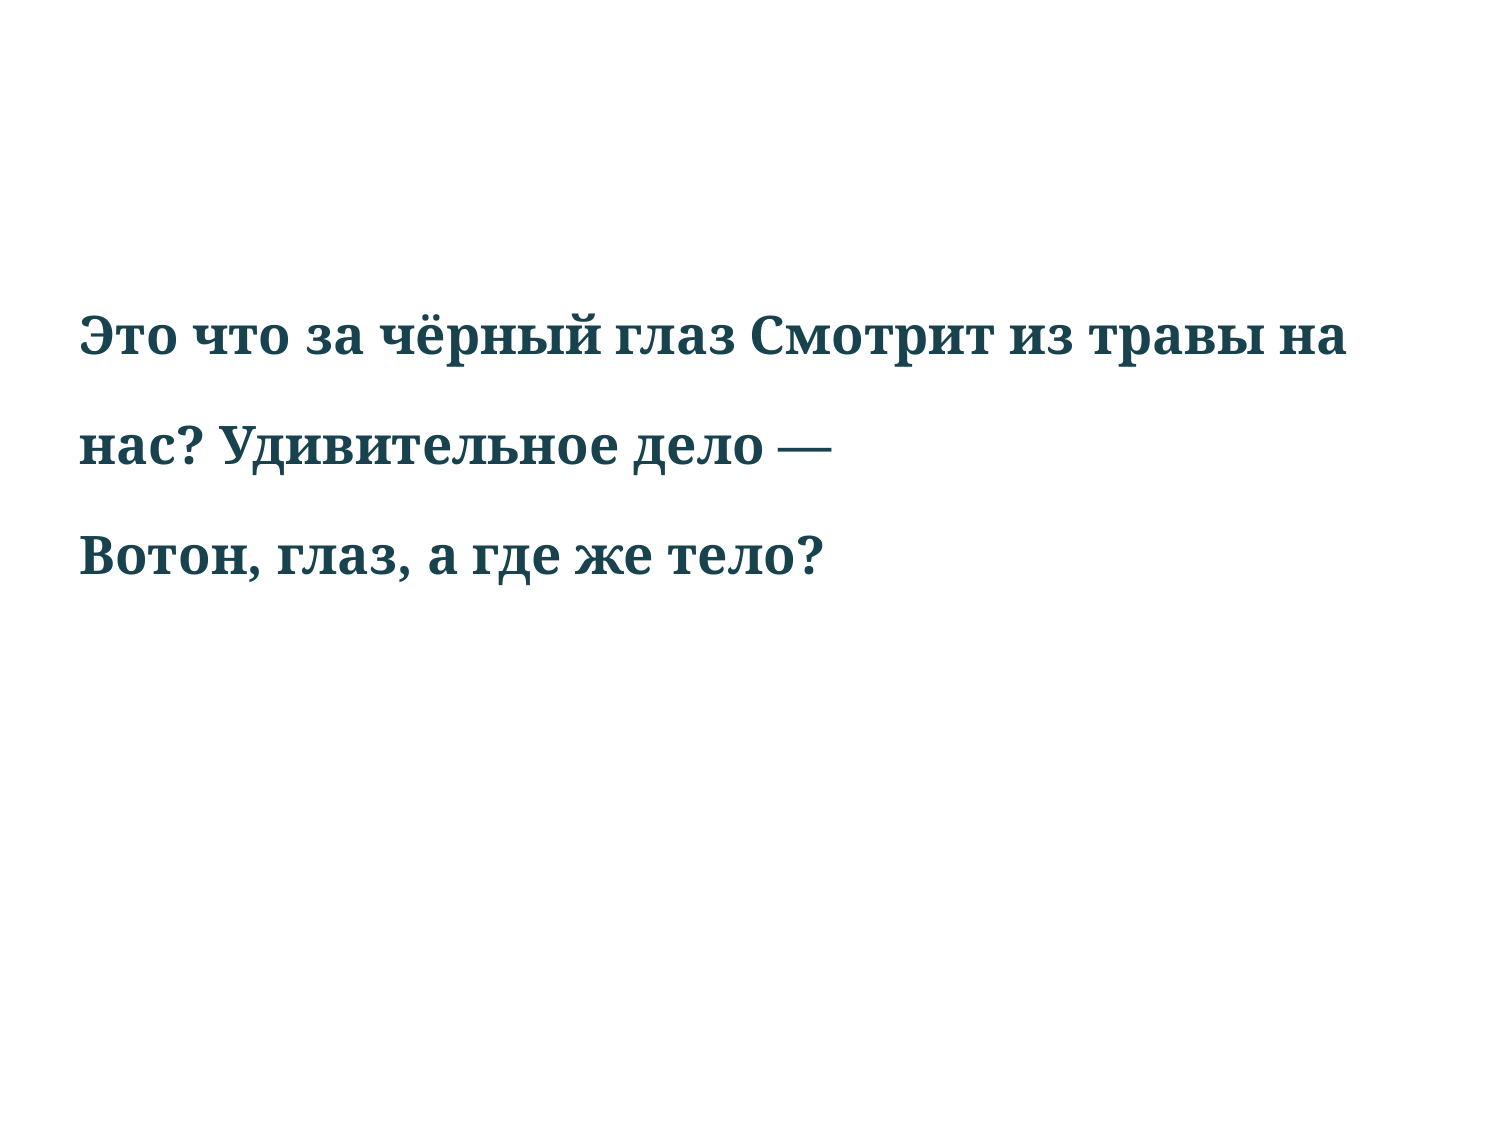

Это что за чёрный глаз Смотрит из травы на нас? Удивительное дело —
Вотон, глаз, а где же тело?